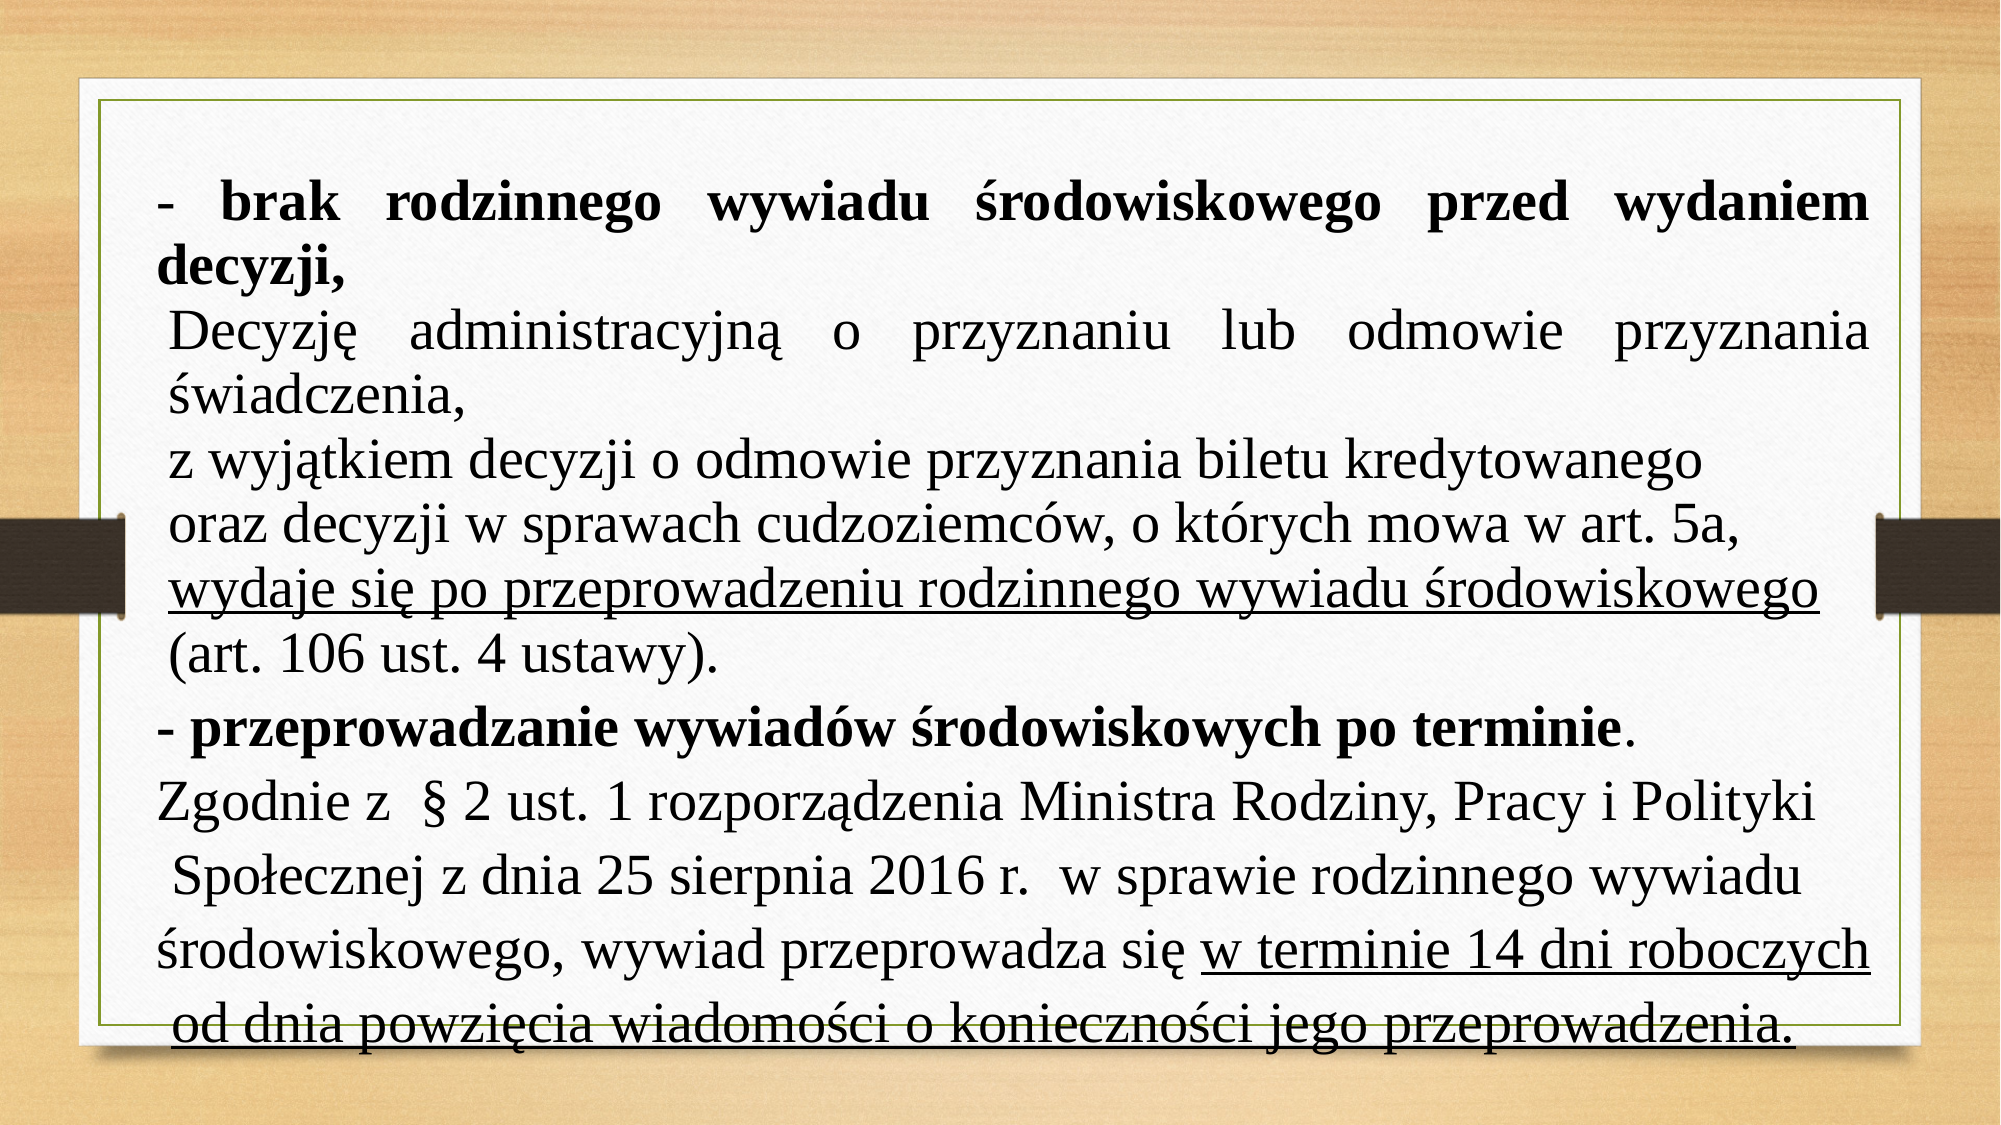

- brak rodzinnego wywiadu środowiskowego przed wydaniem decyzji,
Decyzję administracyjną o przyznaniu lub odmowie przyznania świadczenia,
z wyjątkiem decyzji o odmowie przyznania biletu kredytowanego
oraz decyzji w sprawach cudzoziemców, o których mowa w art. 5a,
wydaje się po przeprowadzeniu rodzinnego wywiadu środowiskowego
(art. 106 ust. 4 ustawy).
- przeprowadzanie wywiadów środowiskowych po terminie.
Zgodnie z § 2 ust. 1 rozporządzenia Ministra Rodziny, Pracy i Polityki
 Społecznej z dnia 25 sierpnia 2016 r. w sprawie rodzinnego wywiadu
środowiskowego, wywiad przeprowadza się w terminie 14 dni roboczych
 od dnia powzięcia wiadomości o konieczności jego przeprowadzenia.